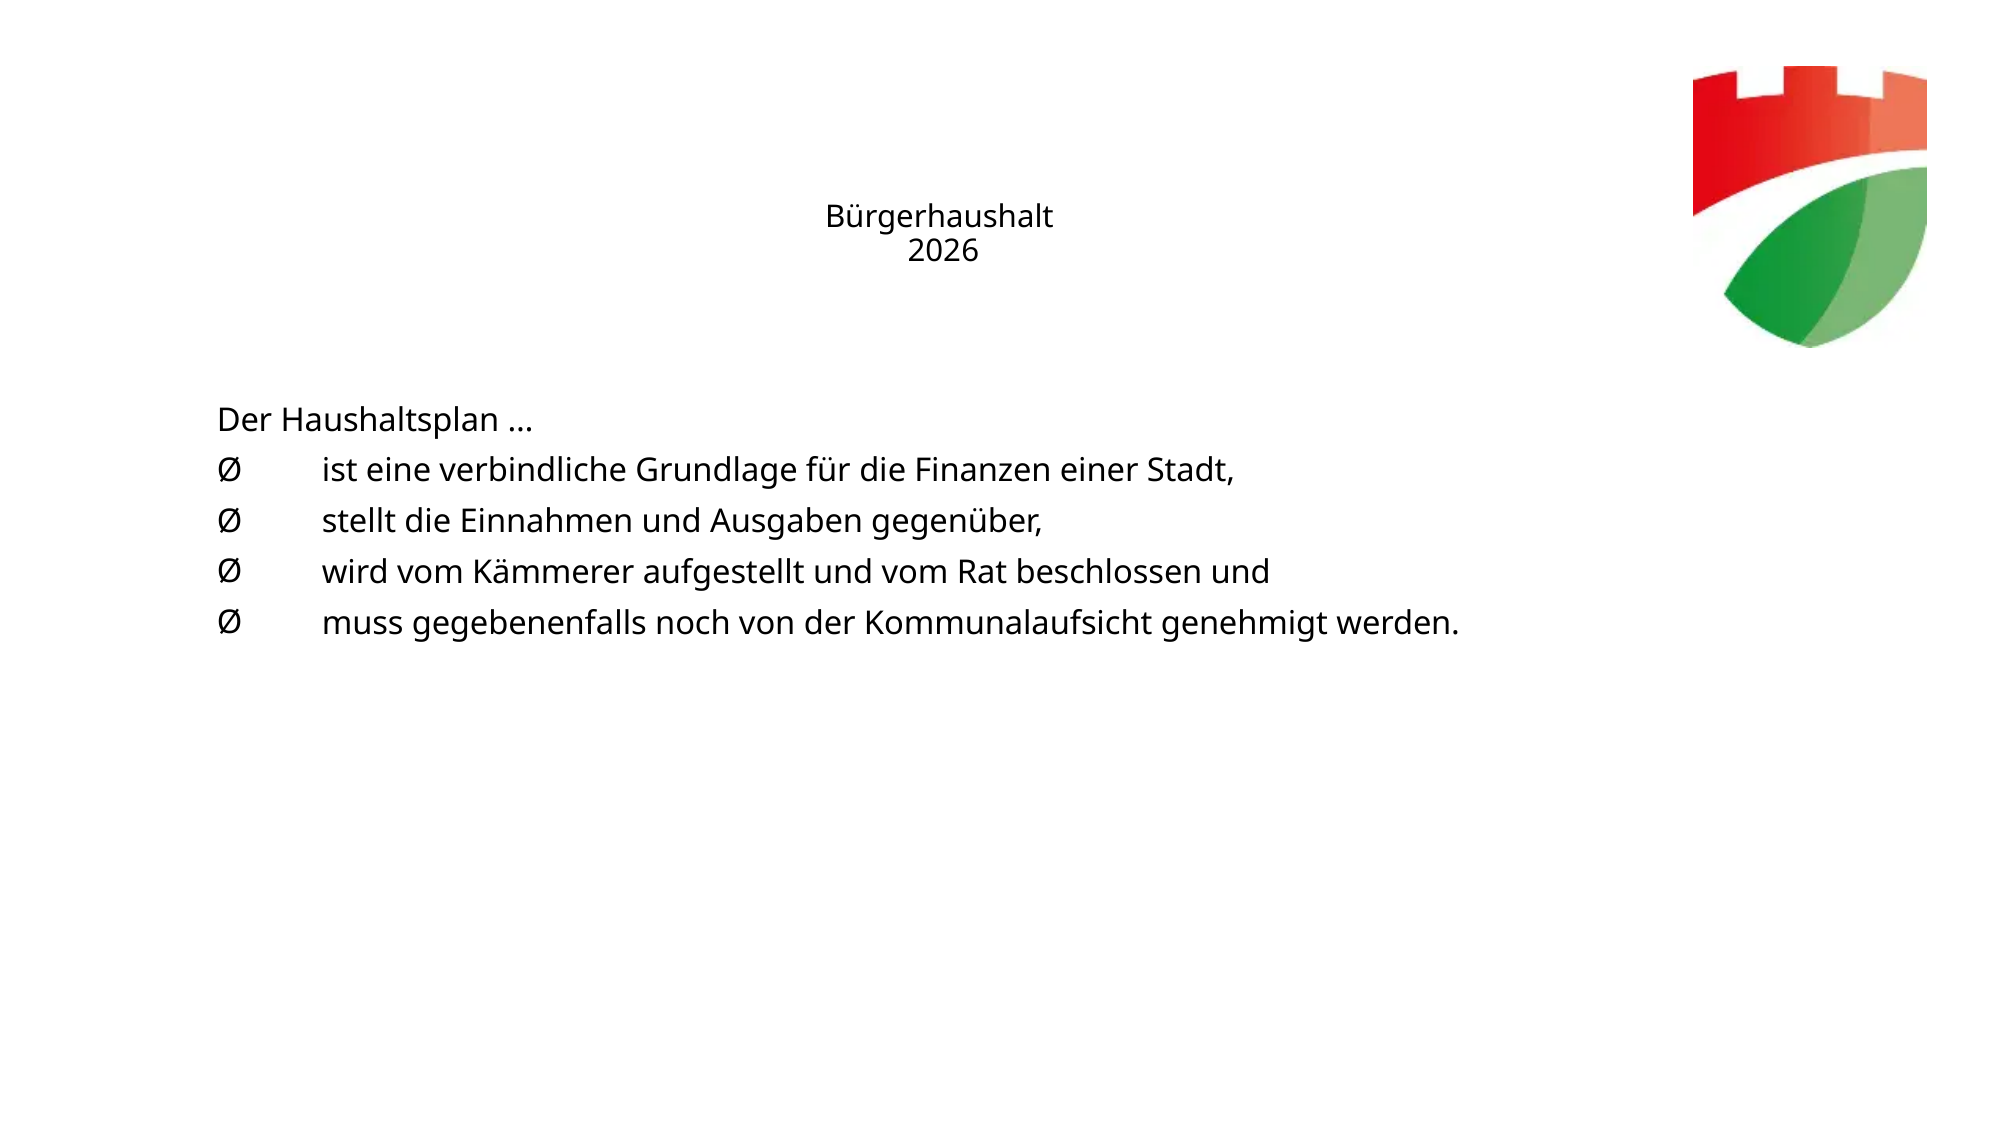

# Bürgerhaushalt 2026
Der Haushaltsplan …
ist eine verbindliche Grundlage für die Finanzen einer Stadt,
stellt die Einnahmen und Ausgaben gegenüber,
wird vom Kämmerer aufgestellt und vom Rat beschlossen und
muss gegebenenfalls noch von der Kommunalaufsicht genehmigt werden.